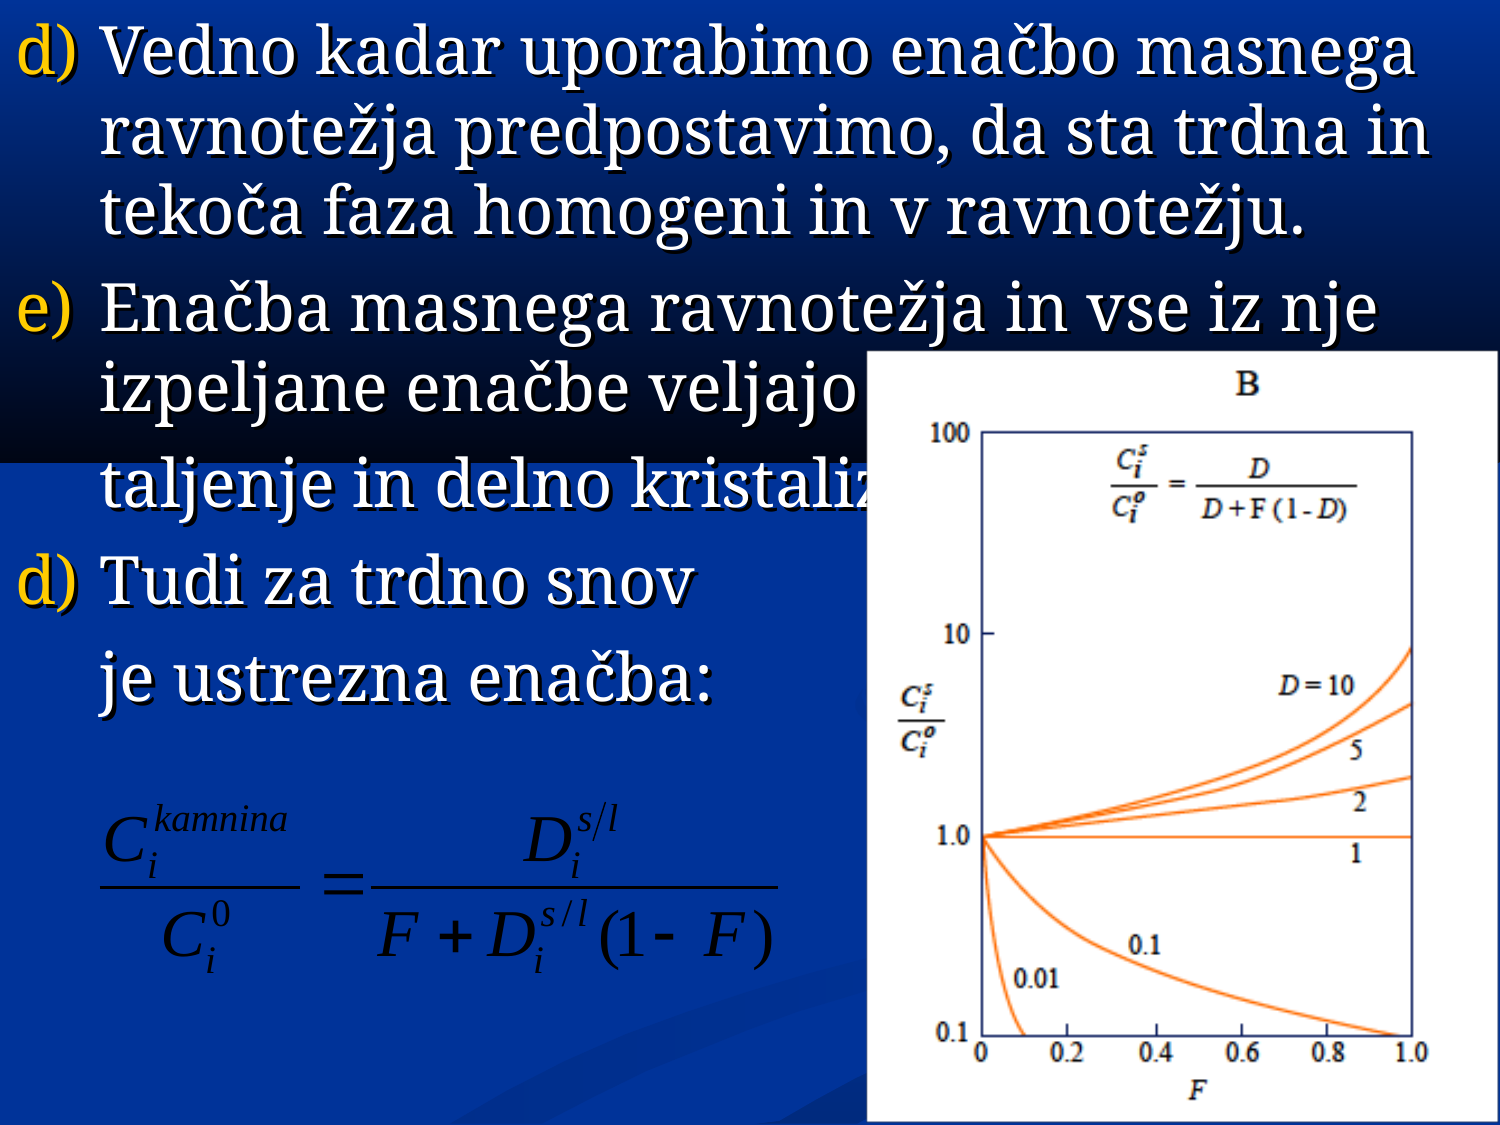

# Vedno kadar uporabimo enačbo masnega ravnotežja predpostavimo, da sta trdna in tekoča faza homogeni in v ravnotežju.
Enačba masnega ravnotežja in vse iz nje izpeljane enačbe veljajo tudi za delno
	taljenje in delno kristalizacijo.
Tudi za trdno snov
	je ustrezna enačba: